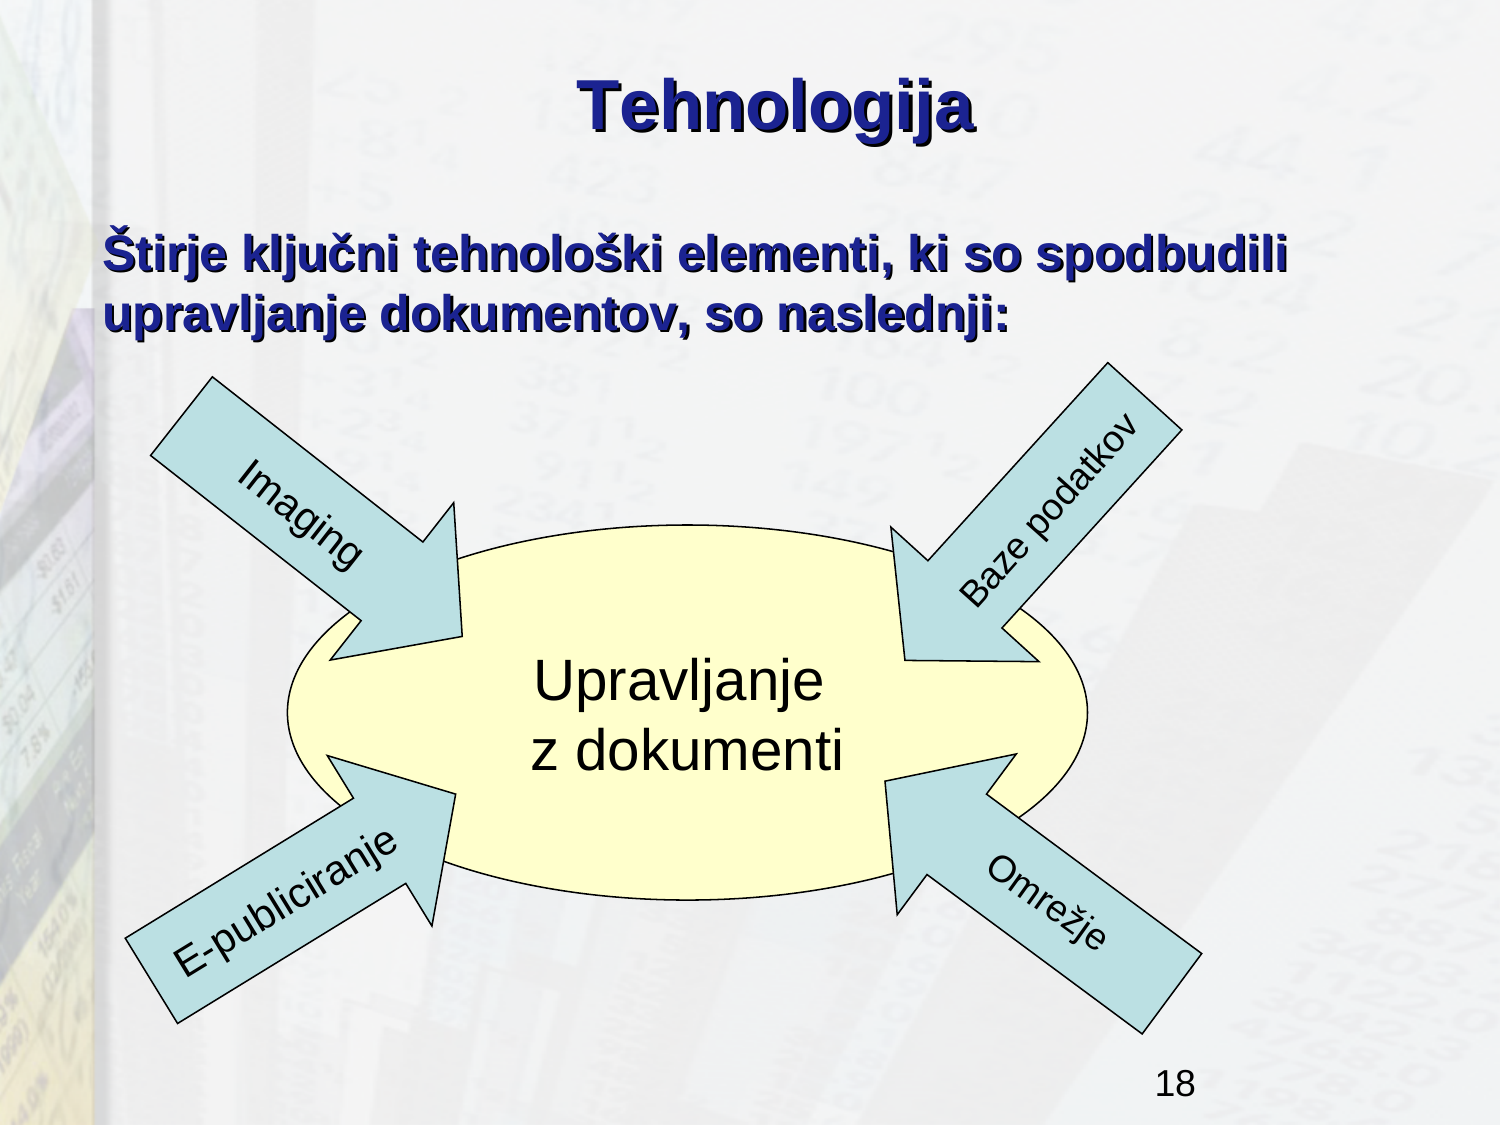

# Tehnologija
Štirje ključni tehnološki elementi, ki so spodbudili upravljanje dokumentov, so naslednji:
Imaging
Baze podatkov
Upravljanje
z dokumenti
E-publiciranje
Omrežje
18